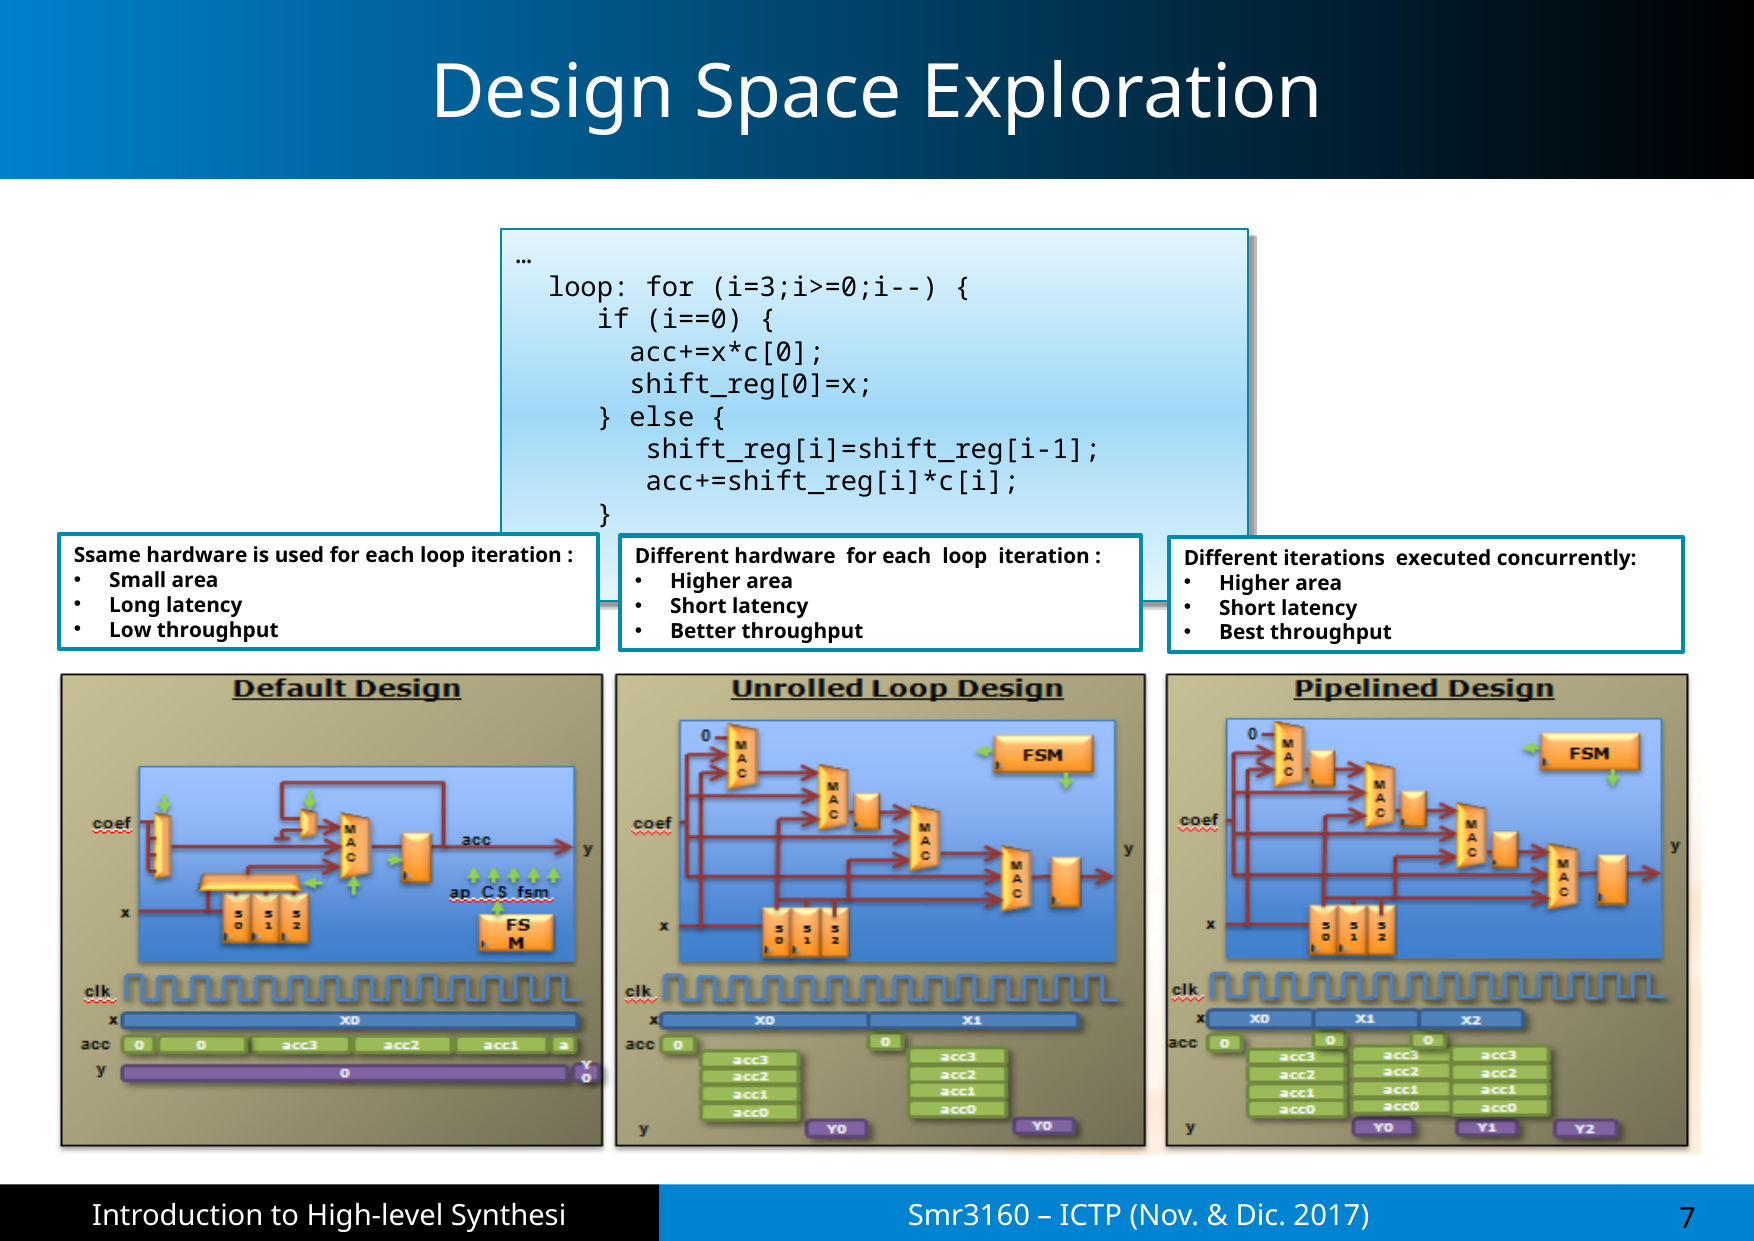

# Design Space Exploration
…
 loop: for (i=3;i>=0;i--) {
 if (i==0) {
 acc+=x*c[0];
 shift_reg[0]=x;
 } else {
 shift_reg[i]=shift_reg[i-1];
 acc+=shift_reg[i]*c[i];
 }
 }
….
Ssame hardware is used for each loop iteration :
Small area
Long latency
Low throughput
Different hardware for each loop iteration :
Higher area
Short latency
Better throughput
Different iterations executed concurrently:
Higher area
Short latency
Best throughput
7